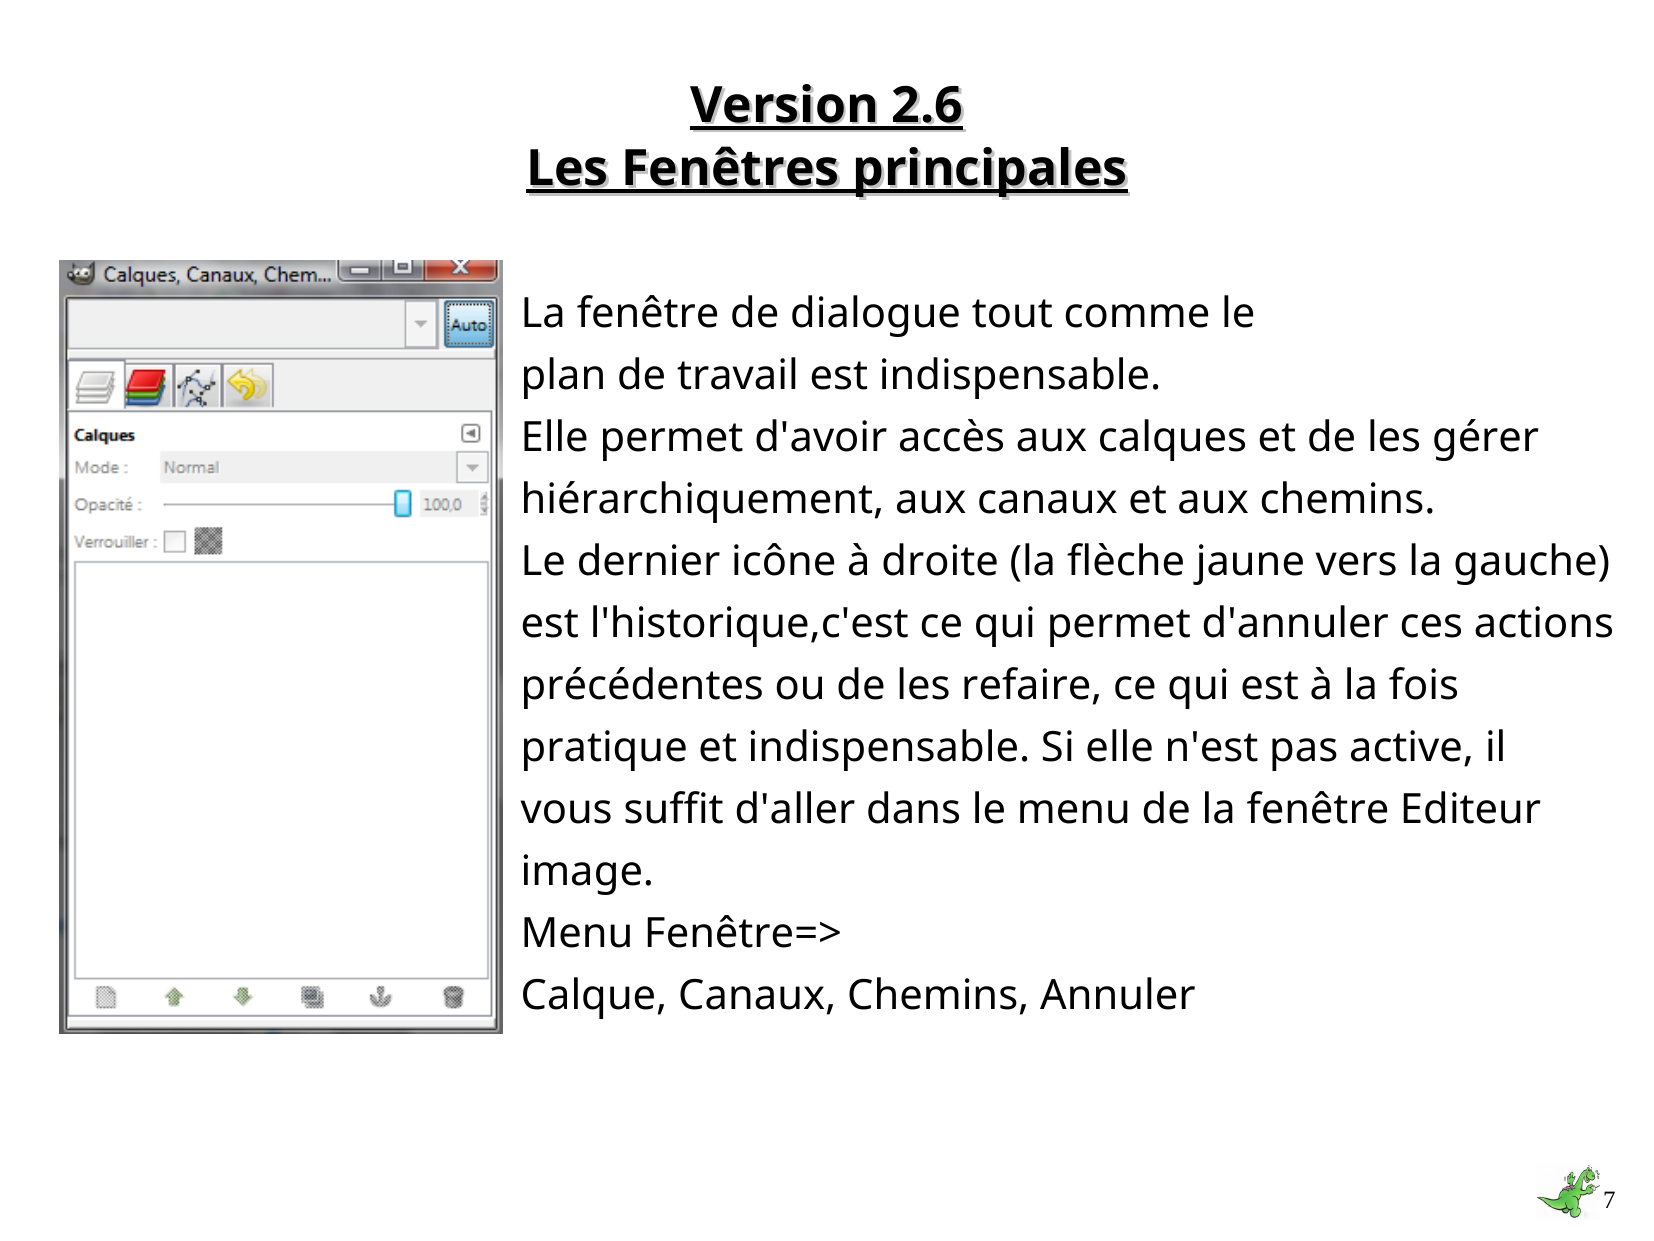

Version 2.6
Les Fenêtres principales
La fenêtre de dialogue tout comme le
plan de travail est indispensable.
Elle permet d'avoir accès aux calques et de les gérer
hiérarchiquement, aux canaux et aux chemins.
Le dernier icône à droite (la flèche jaune vers la gauche)
est l'historique,c'est ce qui permet d'annuler ces actions
précédentes ou de les refaire, ce qui est à la fois
pratique et indispensable. Si elle n'est pas active, il
vous suffit d'aller dans le menu de la fenêtre Editeur
image.
Menu Fenêtre=>
Calque, Canaux, Chemins, Annuler
7